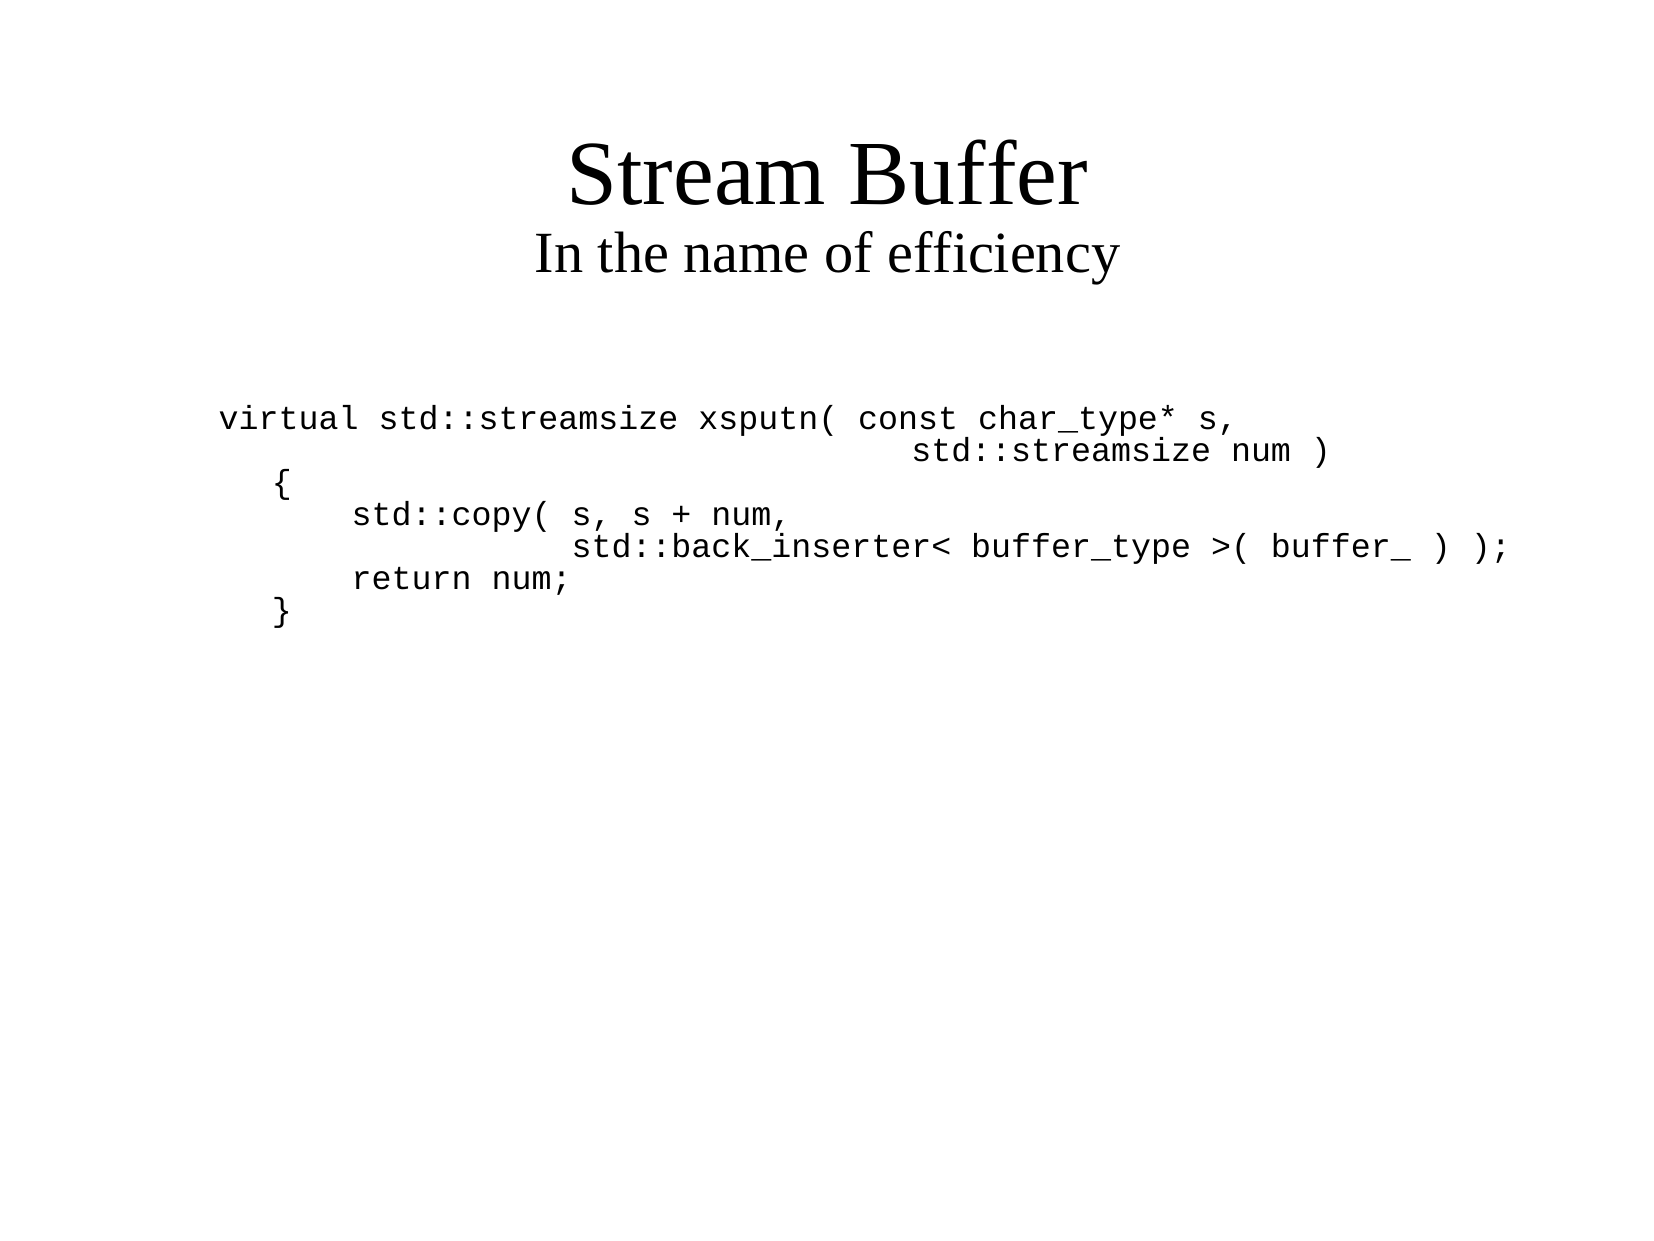

# Stream Buffer In the name of efficiency
 virtual std::streamsize xsputn( const char_type* s,
 std::streamsize num )
 {
 std::copy( s, s + num,
 std::back_inserter< buffer_type >( buffer_ ) );
 return num;
 }